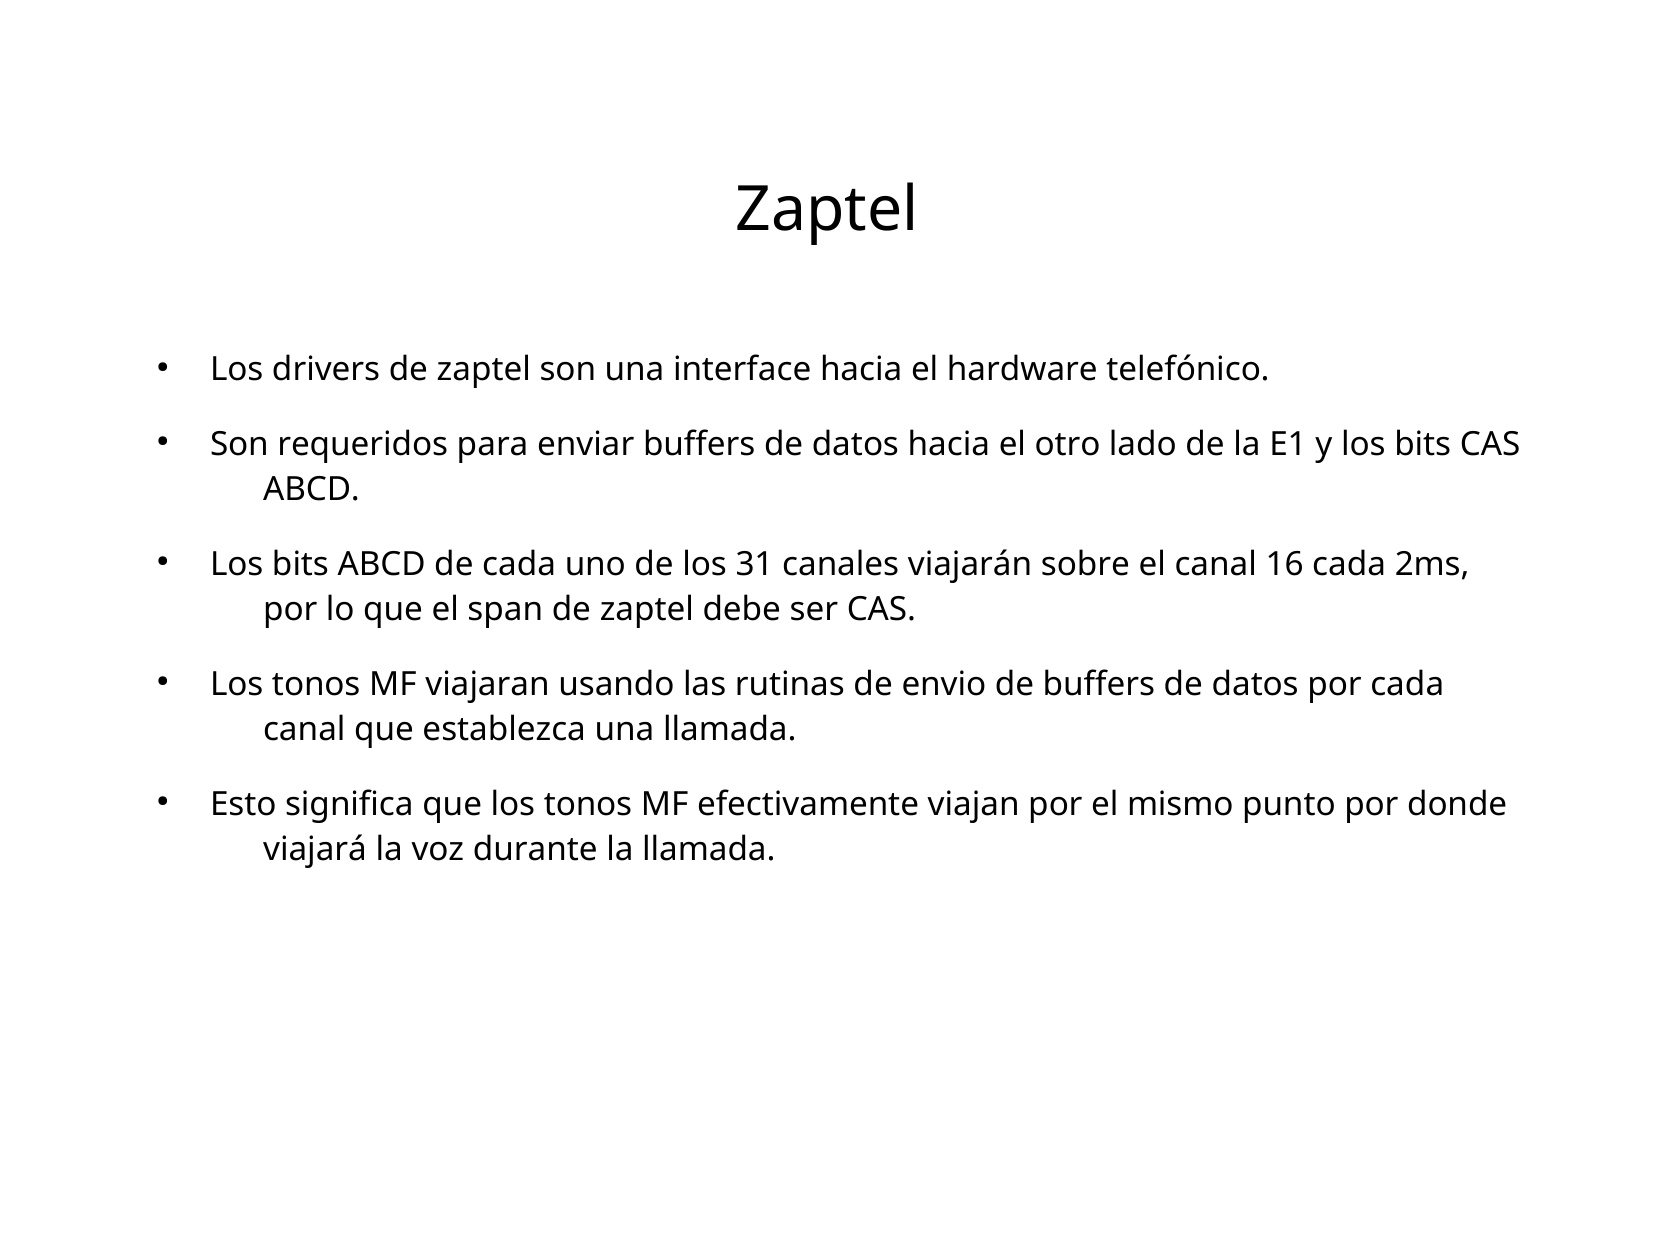

# Zaptel
Los drivers de zaptel son una interface hacia el hardware telefónico.
Son requeridos para enviar buffers de datos hacia el otro lado de la E1 y los bits CAS ABCD.
Los bits ABCD de cada uno de los 31 canales viajarán sobre el canal 16 cada 2ms, por lo que el span de zaptel debe ser CAS.
Los tonos MF viajaran usando las rutinas de envio de buffers de datos por cada canal que establezca una llamada.
Esto significa que los tonos MF efectivamente viajan por el mismo punto por donde viajará la voz durante la llamada.